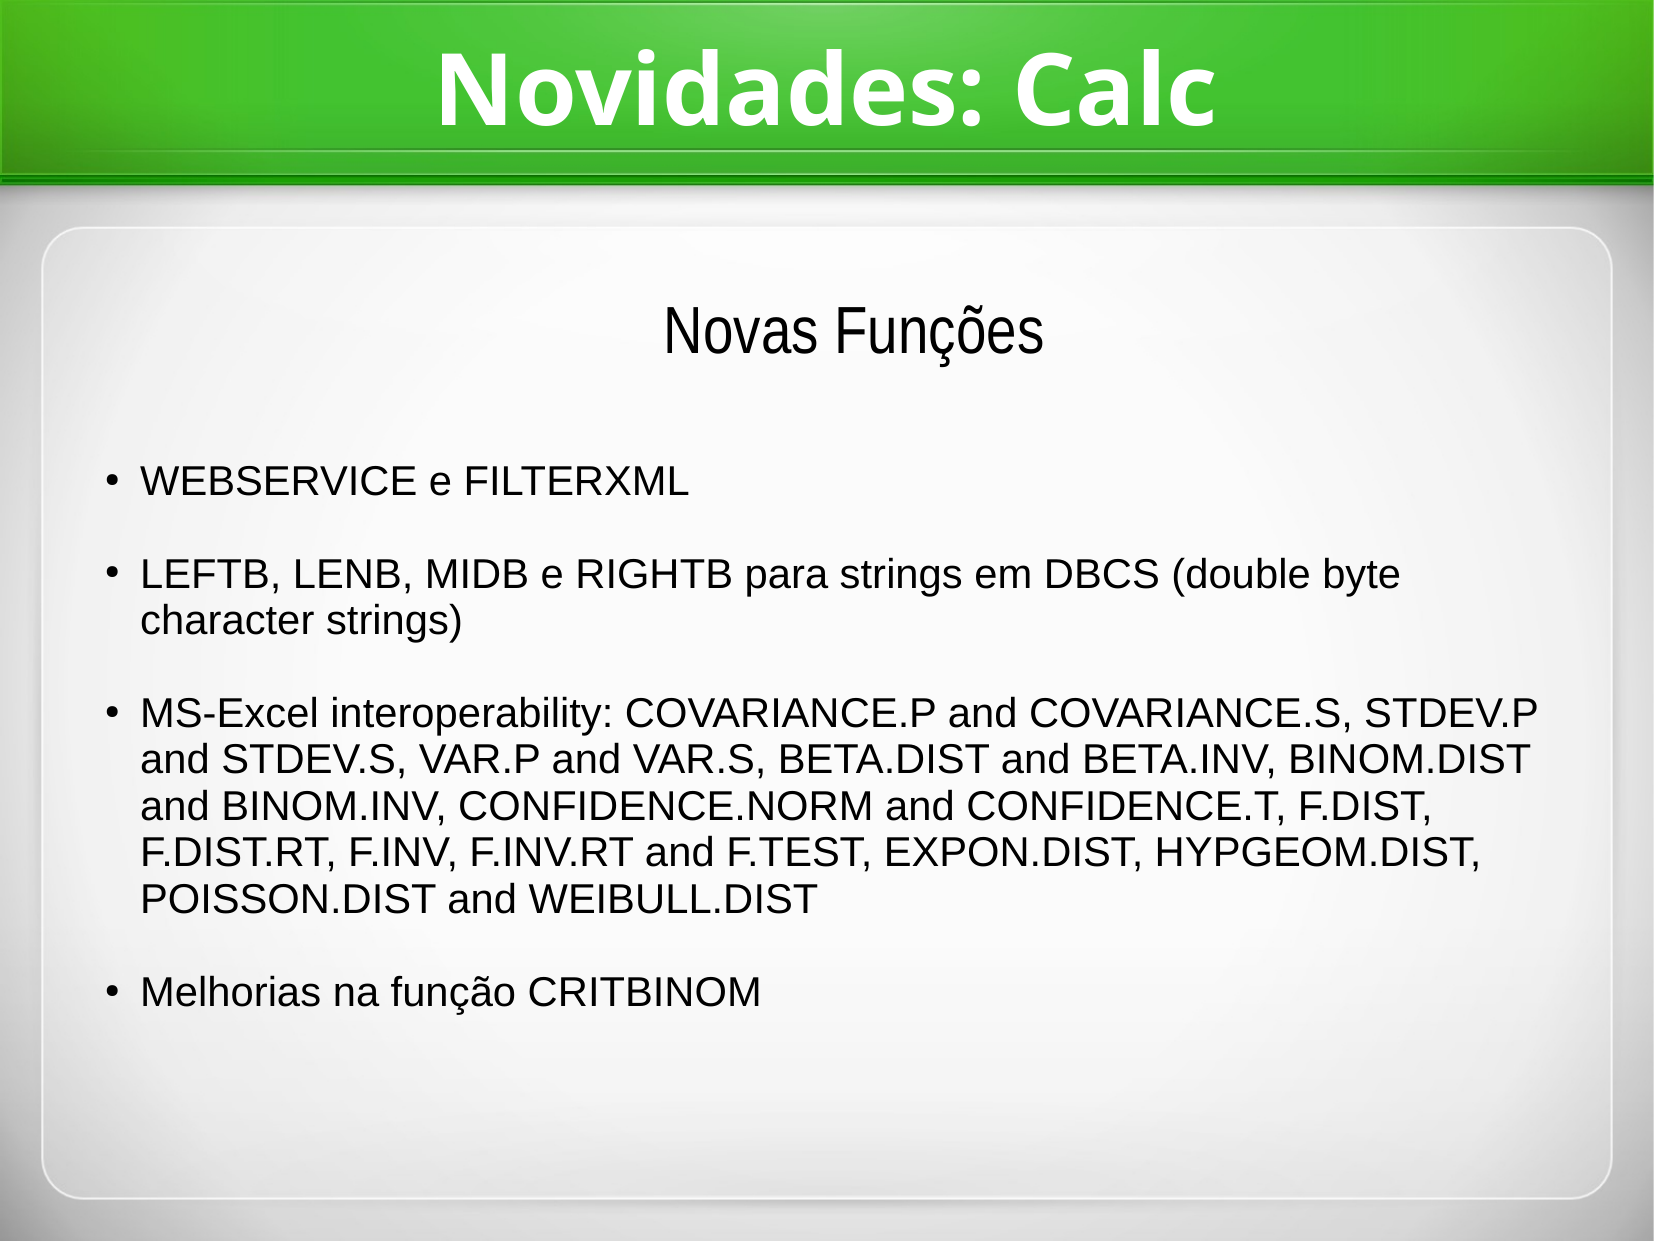

# Novidades: Calc
Novas Funções
WEBSERVICE e FILTERXML
LEFTB, LENB, MIDB e RIGHTB para strings em DBCS (double byte character strings)
MS-Excel interoperability: COVARIANCE.P and COVARIANCE.S, STDEV.P and STDEV.S, VAR.P and VAR.S, BETA.DIST and BETA.INV, BINOM.DIST and BINOM.INV, CONFIDENCE.NORM and CONFIDENCE.T, F.DIST, F.DIST.RT, F.INV, F.INV.RT and F.TEST, EXPON.DIST, HYPGEOM.DIST, POISSON.DIST and WEIBULL.DIST
Melhorias na função CRITBINOM